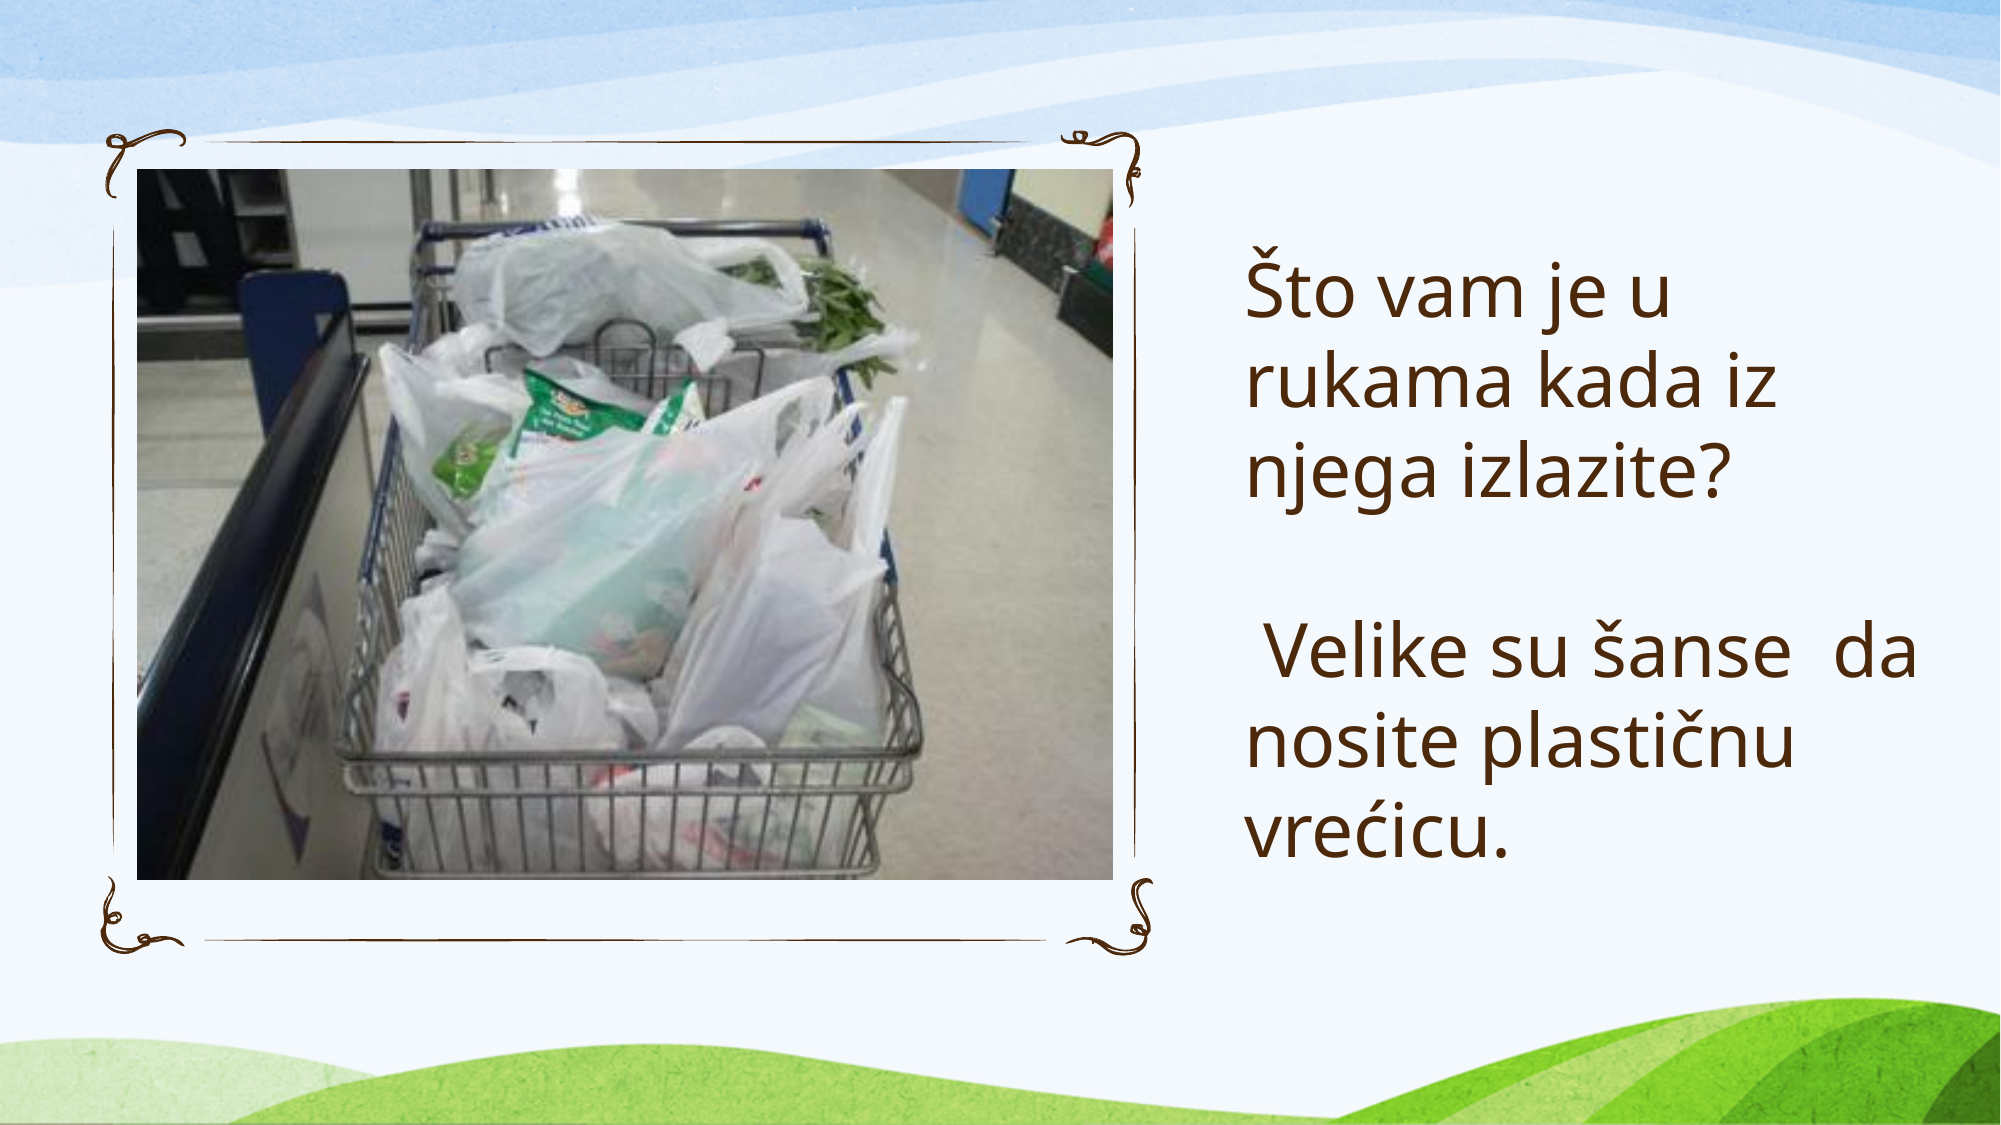

# Što vam je u rukama kada iz njega izlazite? Velike su šanse da nosite plastičnu vrećicu.